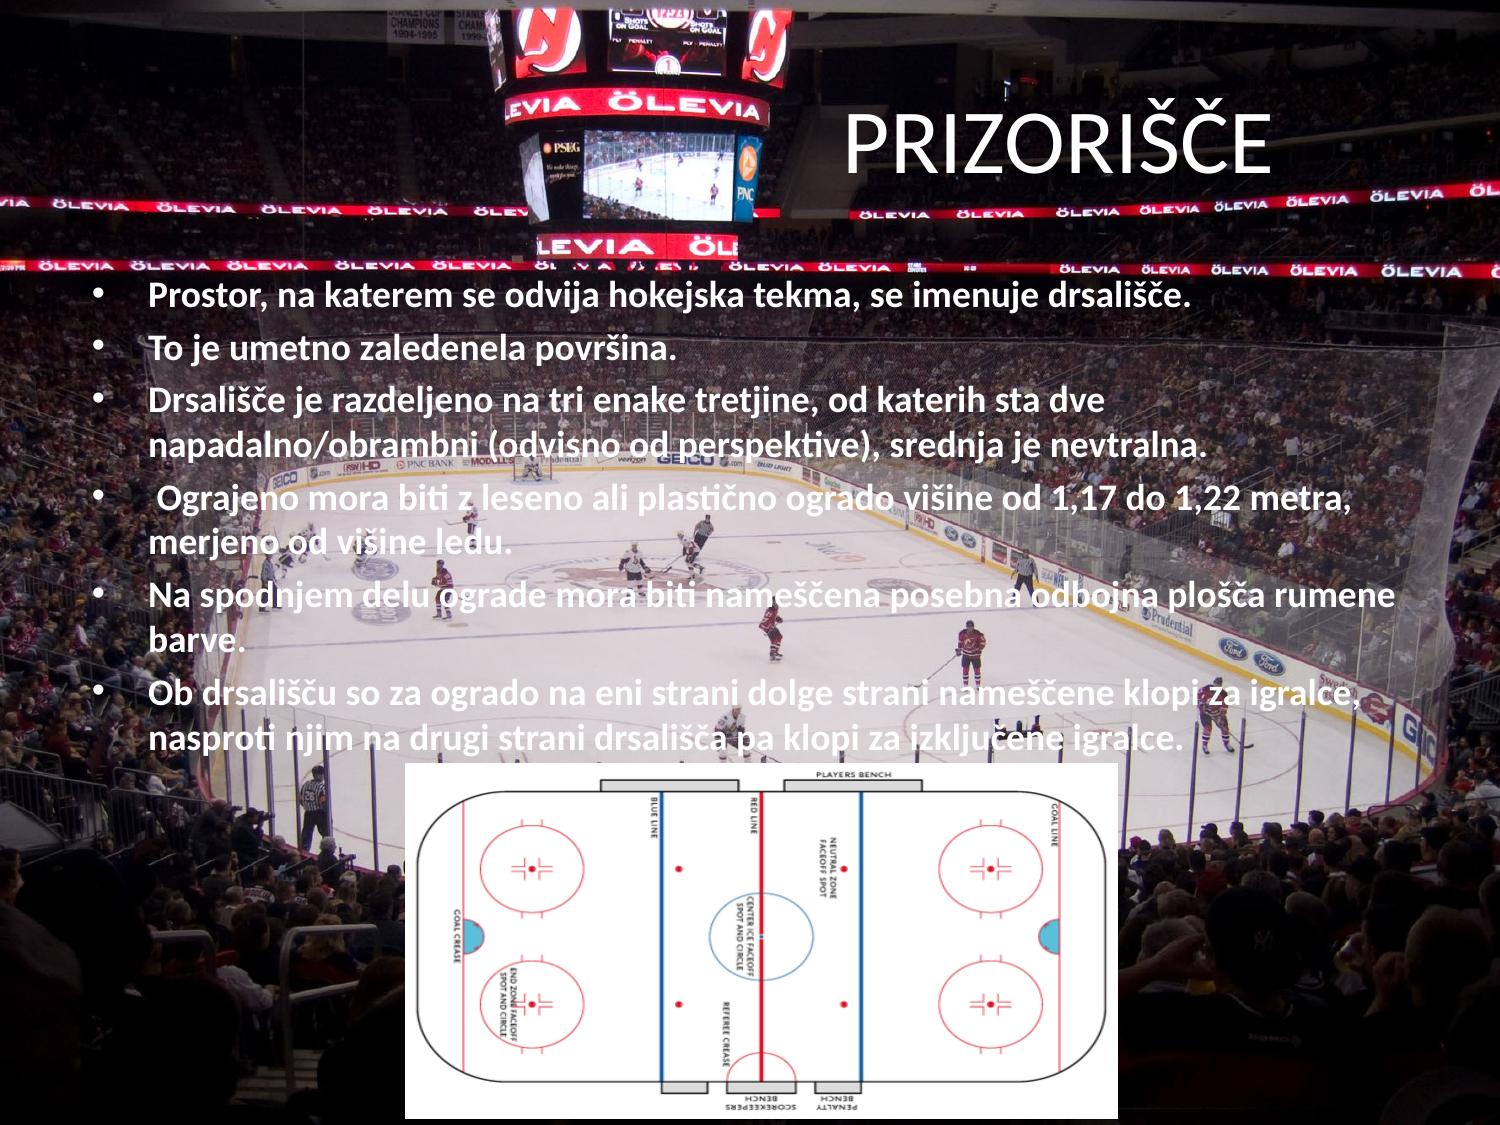

# PRIZORIŠČE
Prostor, na katerem se odvija hokejska tekma, se imenuje drsališče.
To je umetno zaledenela površina.
Drsališče je razdeljeno na tri enake tretjine, od katerih sta dve napadalno/obrambni (odvisno od perspektive), srednja je nevtralna.
 Ograjeno mora biti z leseno ali plastično ogrado višine od 1,17 do 1,22 metra, merjeno od višine ledu.
Na spodnjem delu ograde mora biti nameščena posebna odbojna plošča rumene barve.
Ob drsališču so za ogrado na eni strani dolge strani nameščene klopi za igralce, nasproti njim na drugi strani drsališča pa klopi za izključene igralce.